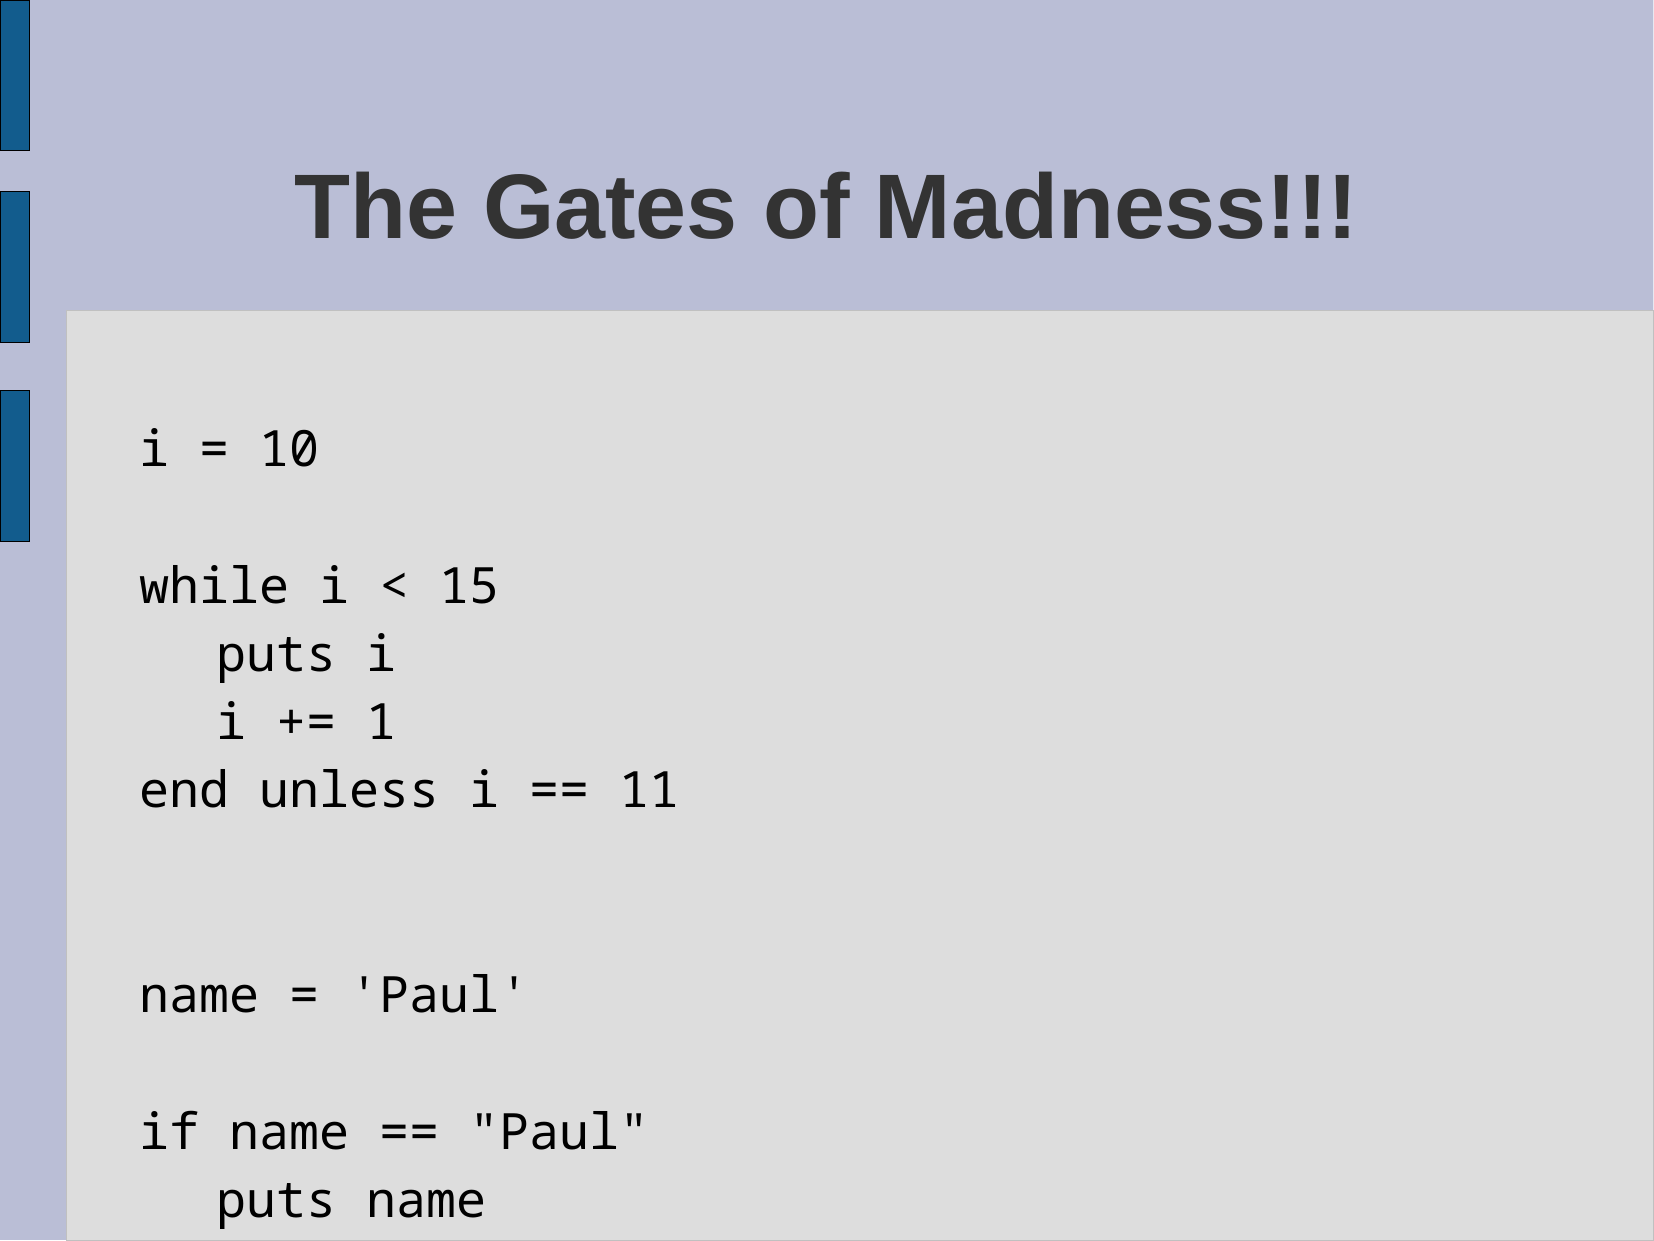

#
The Gates of Madness!!!
i = 10
while i < 15
puts i
i += 1
end unless i == 11
name = 'Paul'
if name == "Paul"
puts name
end unless name == "Paul"